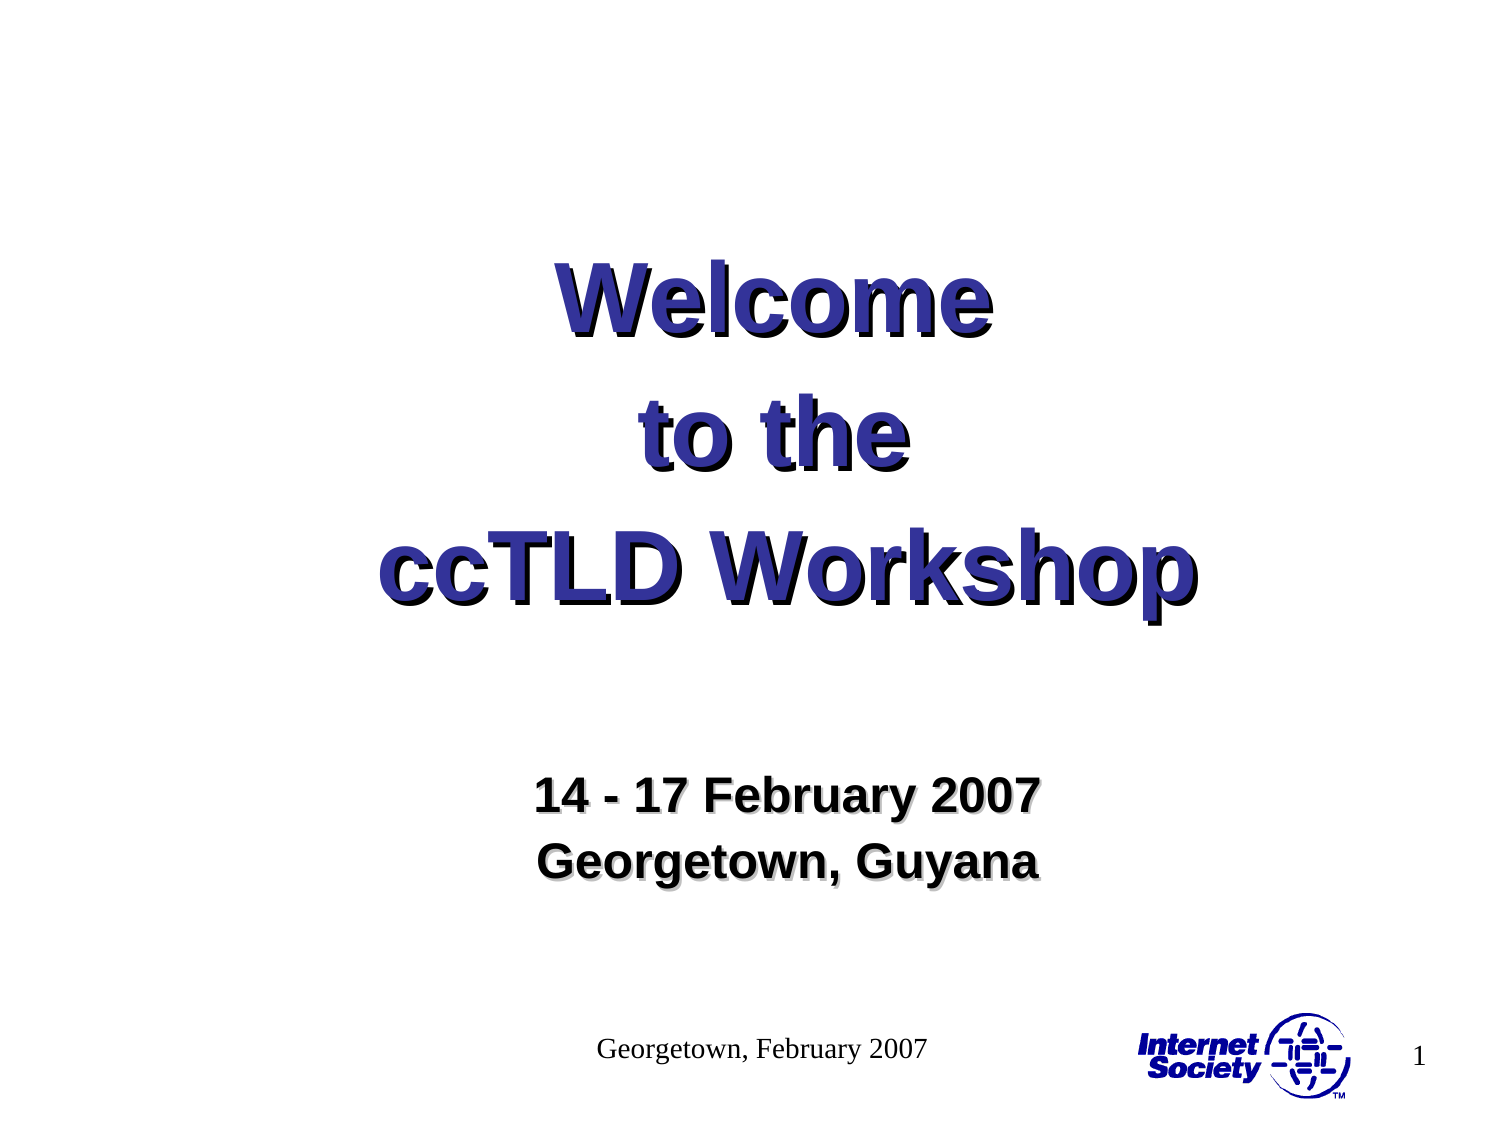

# Welcome to the ccTLD Workshop 14 - 17 February 2007 Georgetown, Guyana